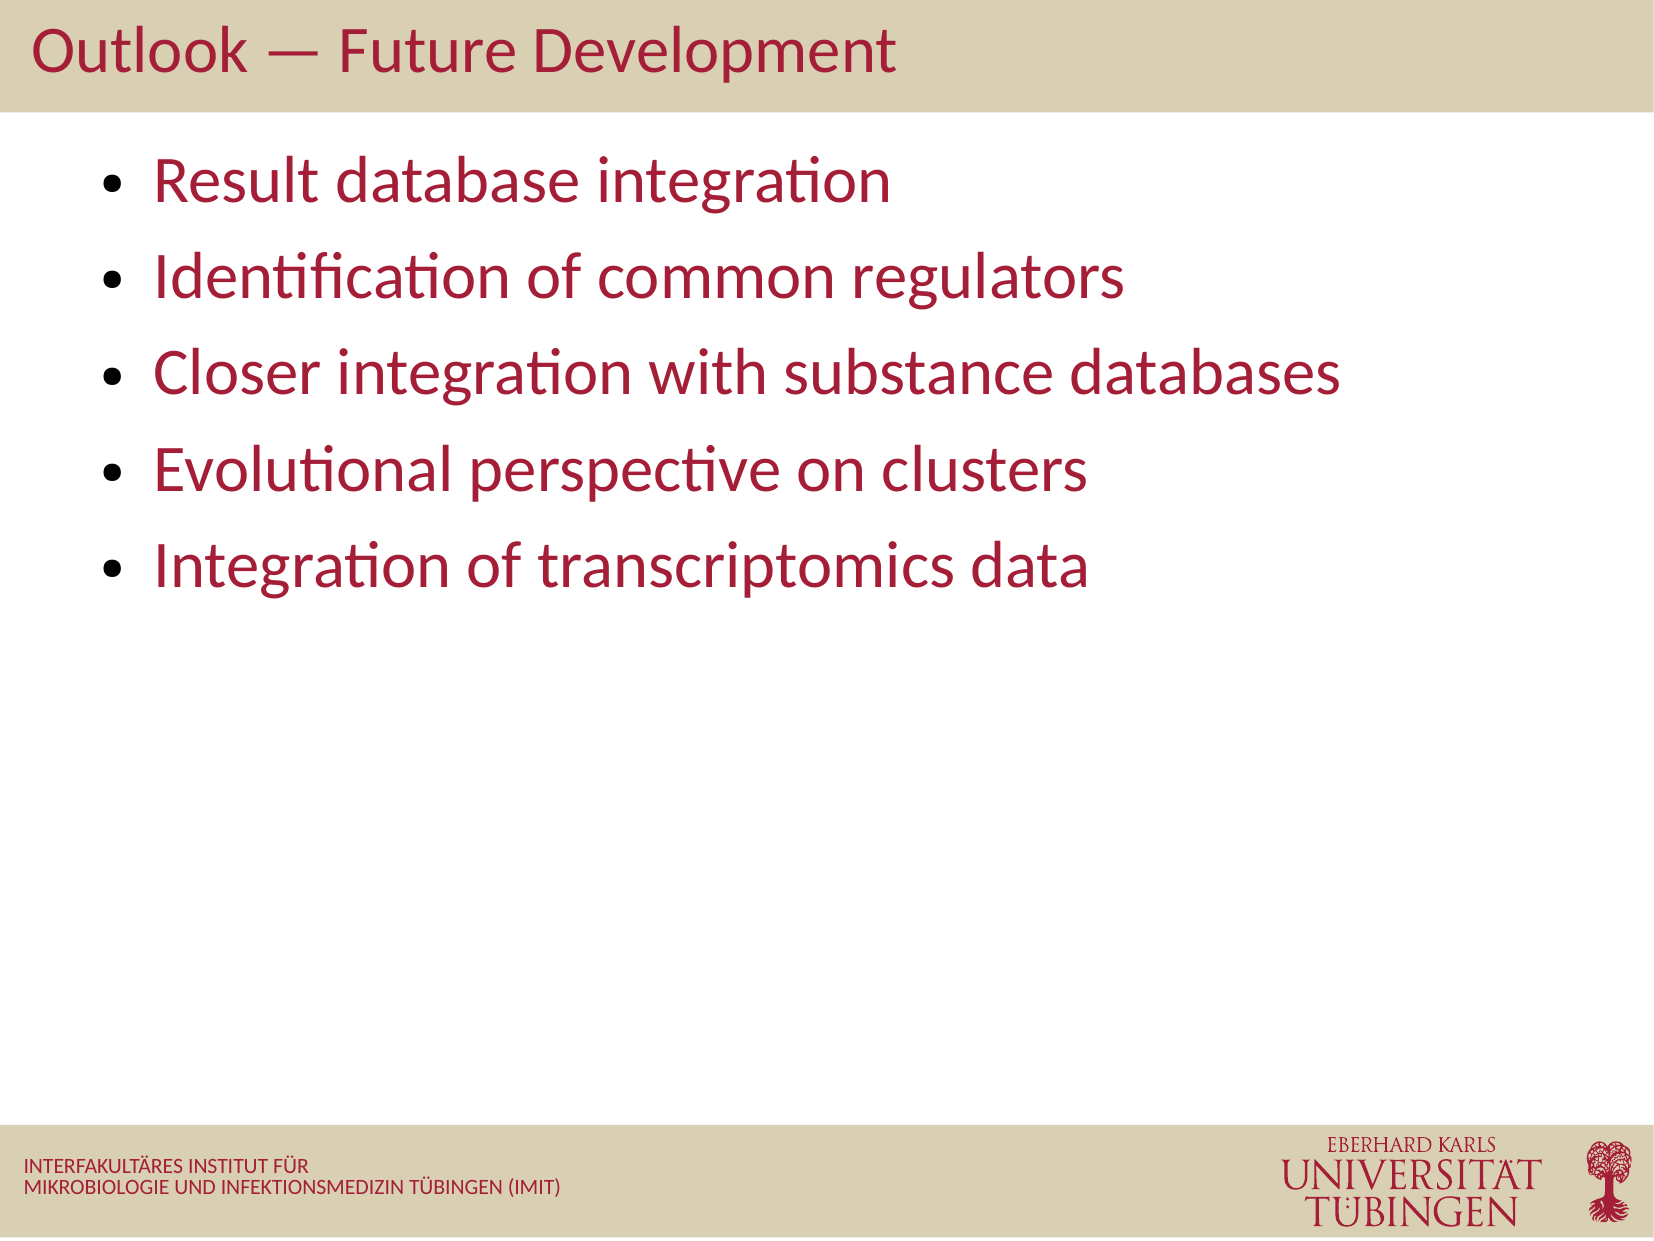

# Outlook — Future Development
Result database integration
Identification of common regulators
Closer integration with substance databases
Evolutional perspective on clusters
Integration of transcriptomics data